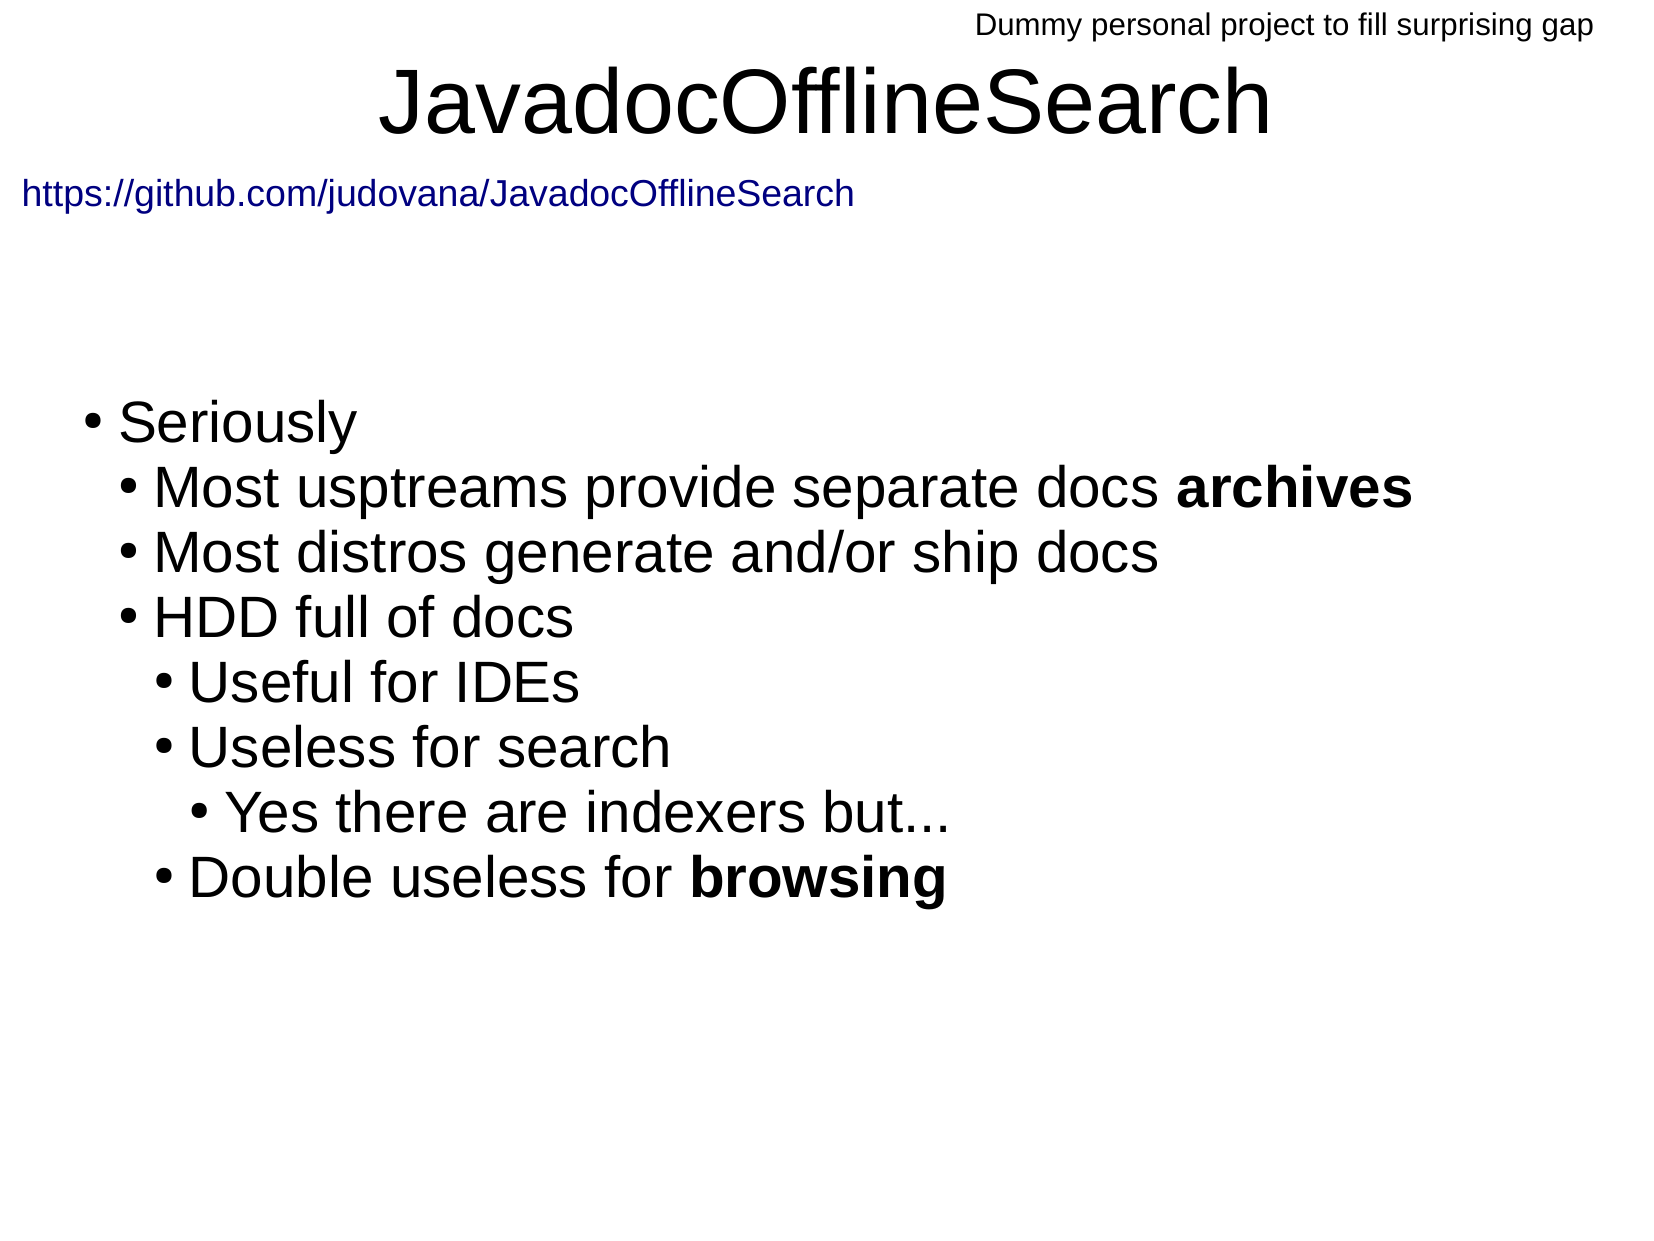

Dummy personal project to fill surprising gap
# JavadocOfflineSearch
https://github.com/judovana/JavadocOfflineSearch
Seriously
Most usptreams provide separate docs archives
Most distros generate and/or ship docs
HDD full of docs
Useful for IDEs
Useless for search
Yes there are indexers but...
Double useless for browsing